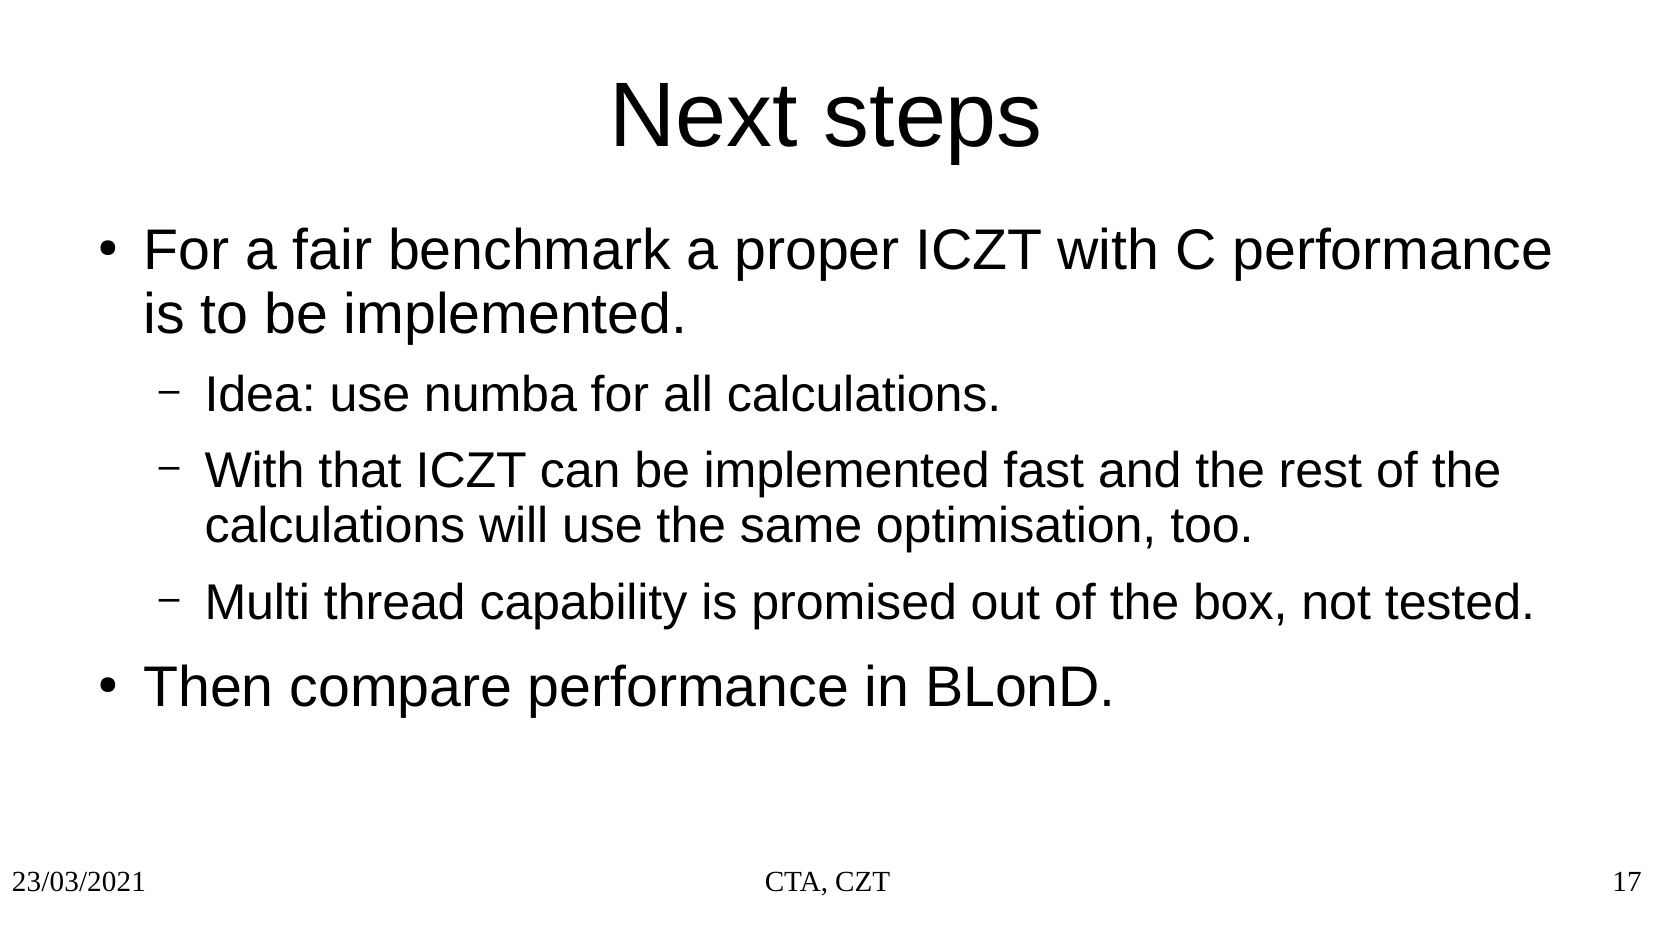

# Next steps
For a fair benchmark a proper ICZT with C performance is to be implemented.
Idea: use numba for all calculations.
With that ICZT can be implemented fast and the rest of the calculations will use the same optimisation, too.
Multi thread capability is promised out of the box, not tested.
Then compare performance in BLonD.
23/03/2021
CTA, CZT
17